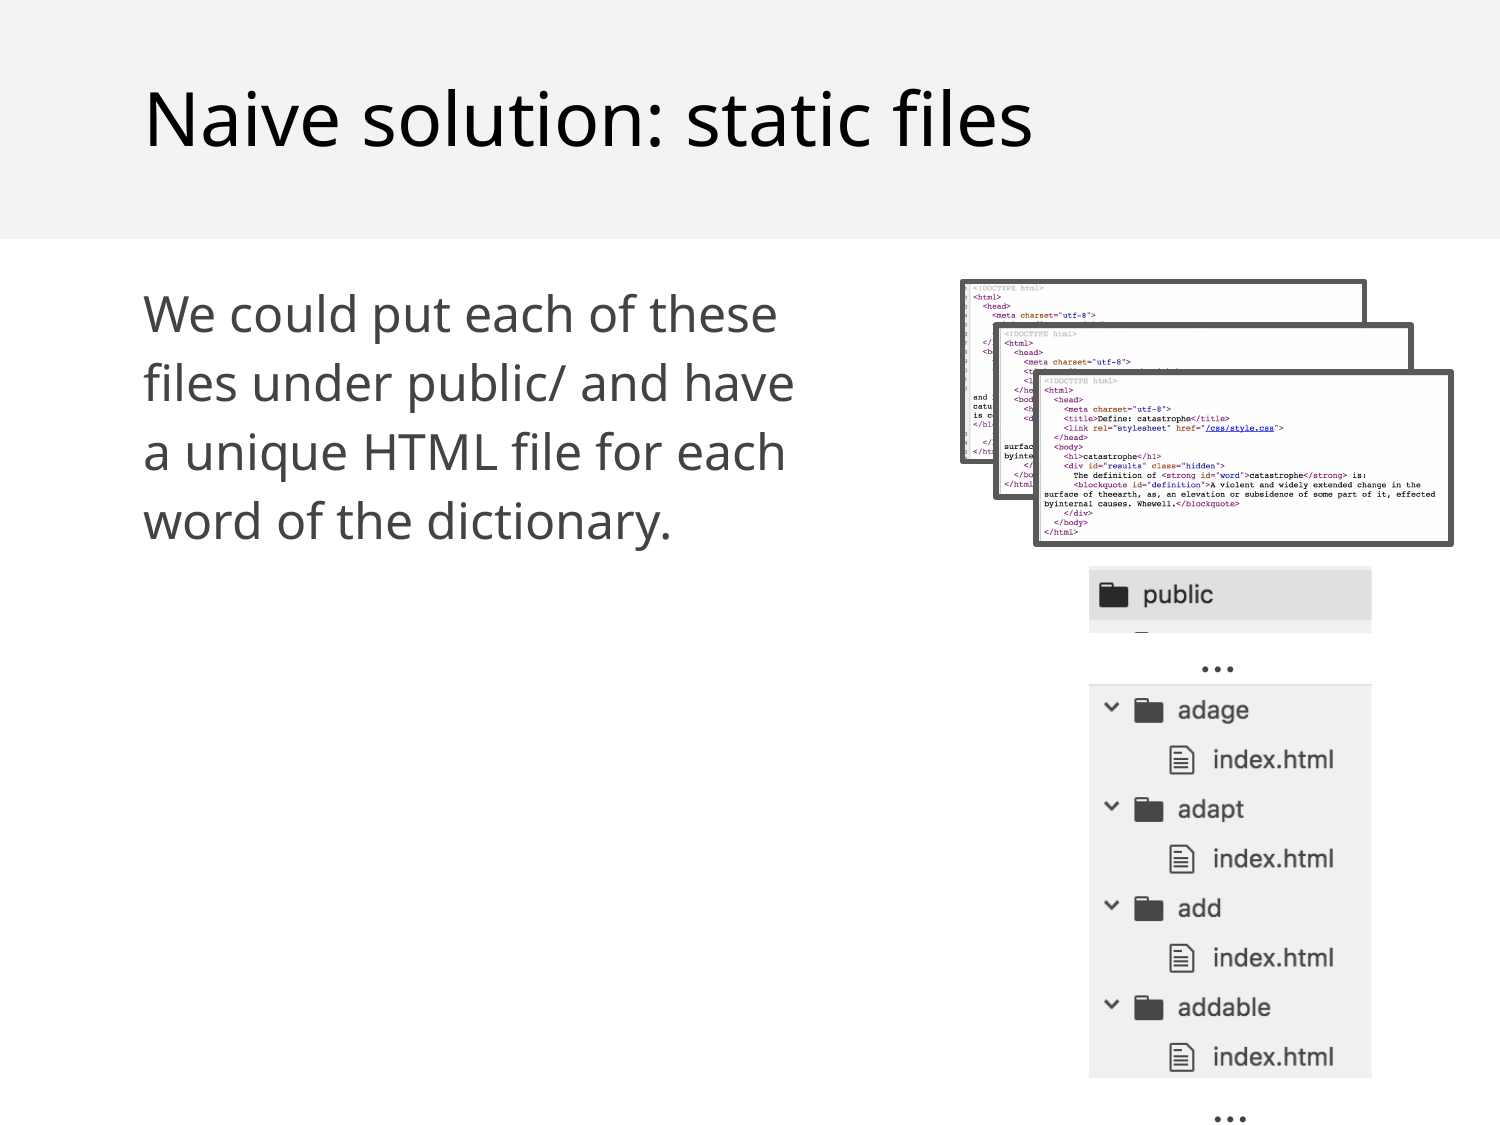

# Naive solution: static files
We could put each of these files under public/ and have a unique HTML file for each word of the dictionary.
...
...